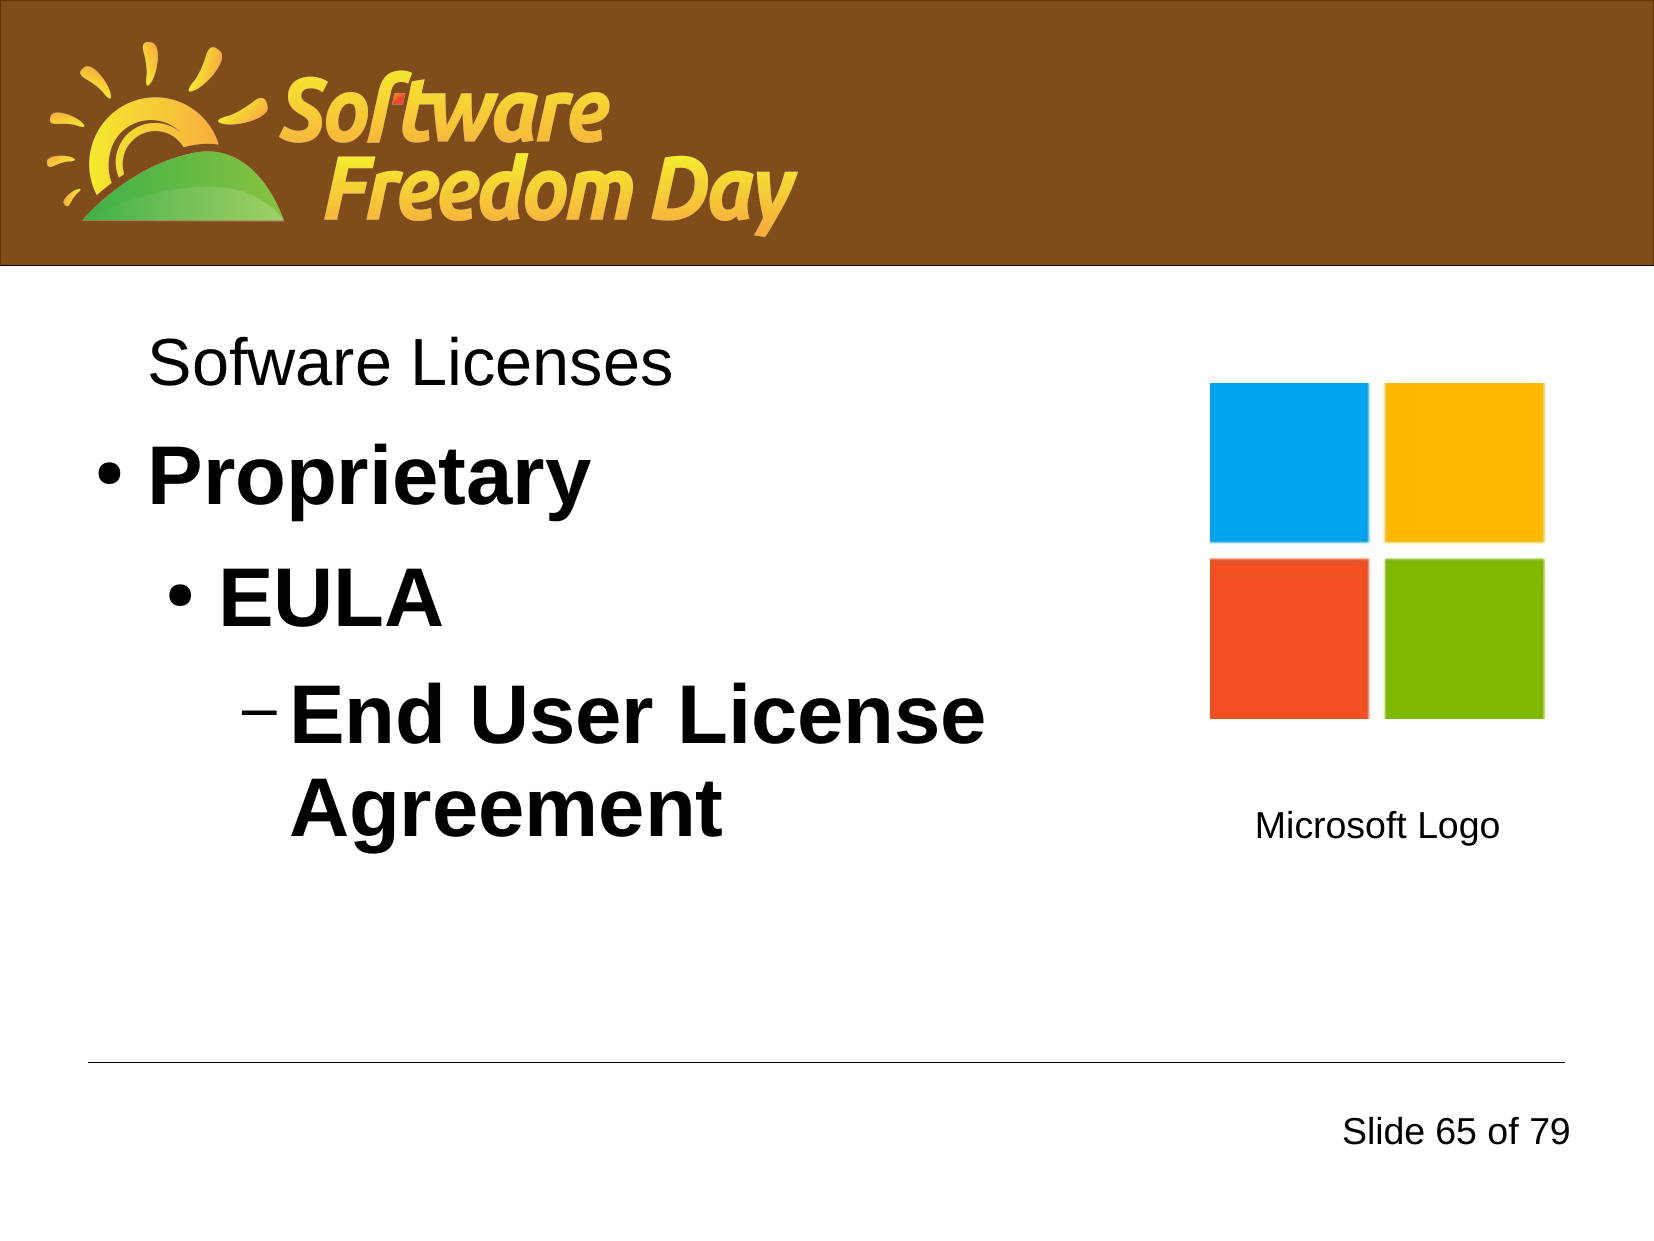

#
Sofware Licenses
Proprietary
EULA
End User License Agreement
Microsoft Logo
65